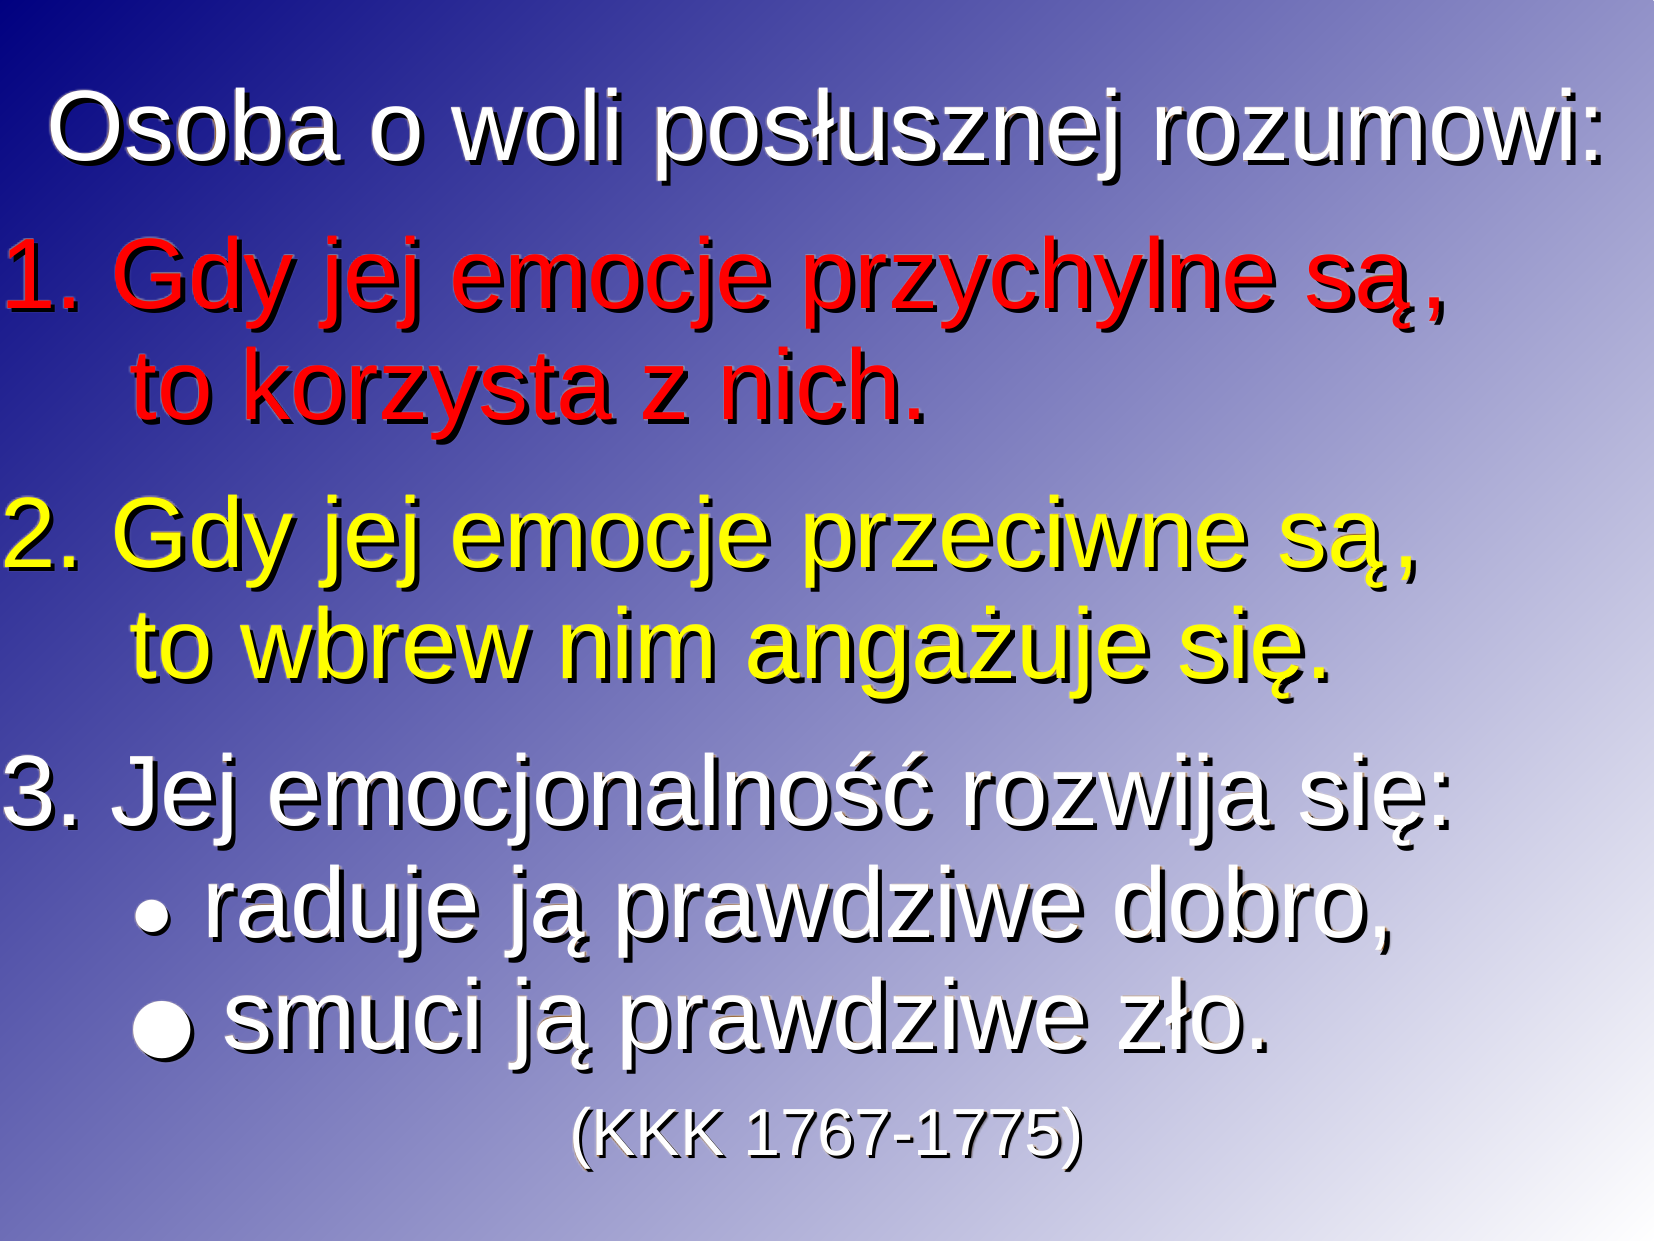

# Osoba o woli posłusznej rozumowi:
1. Gdy jej emocje przychylne są ,
 	  to korzysta z nich.
2. Gdy jej emocje przeciwne są ,
	  to wbrew nim angażuje się.
3. Jej emocjonalność rozwija się:
	  ● raduje ją prawdziwe dobro,
	  ● smuci ją prawdziwe zło.
(KKK 1767-1775)